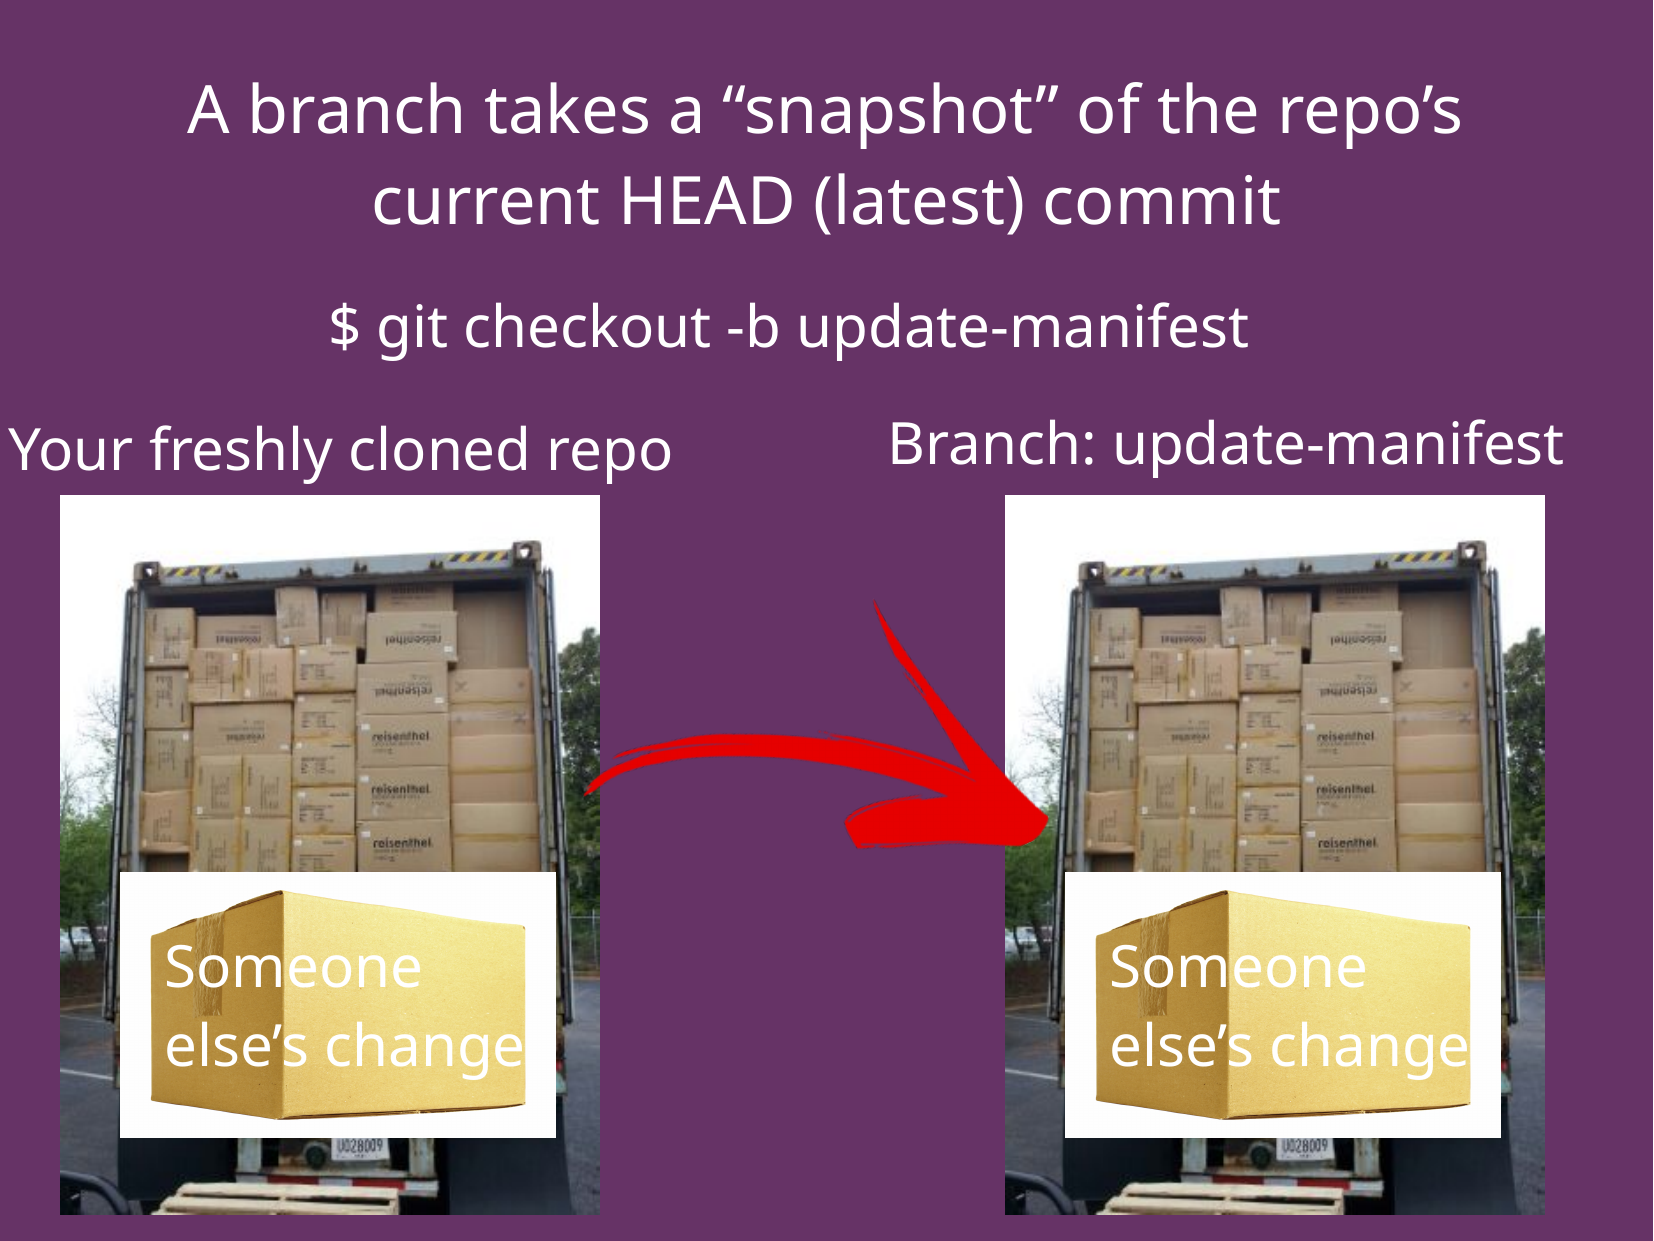

# A branch takes a “snapshot” of the repo’s current HEAD (latest) commit
$ git checkout -b update-manifest
Branch: update-manifest
Your freshly cloned repo
Someone else’s change
Someone else’s change